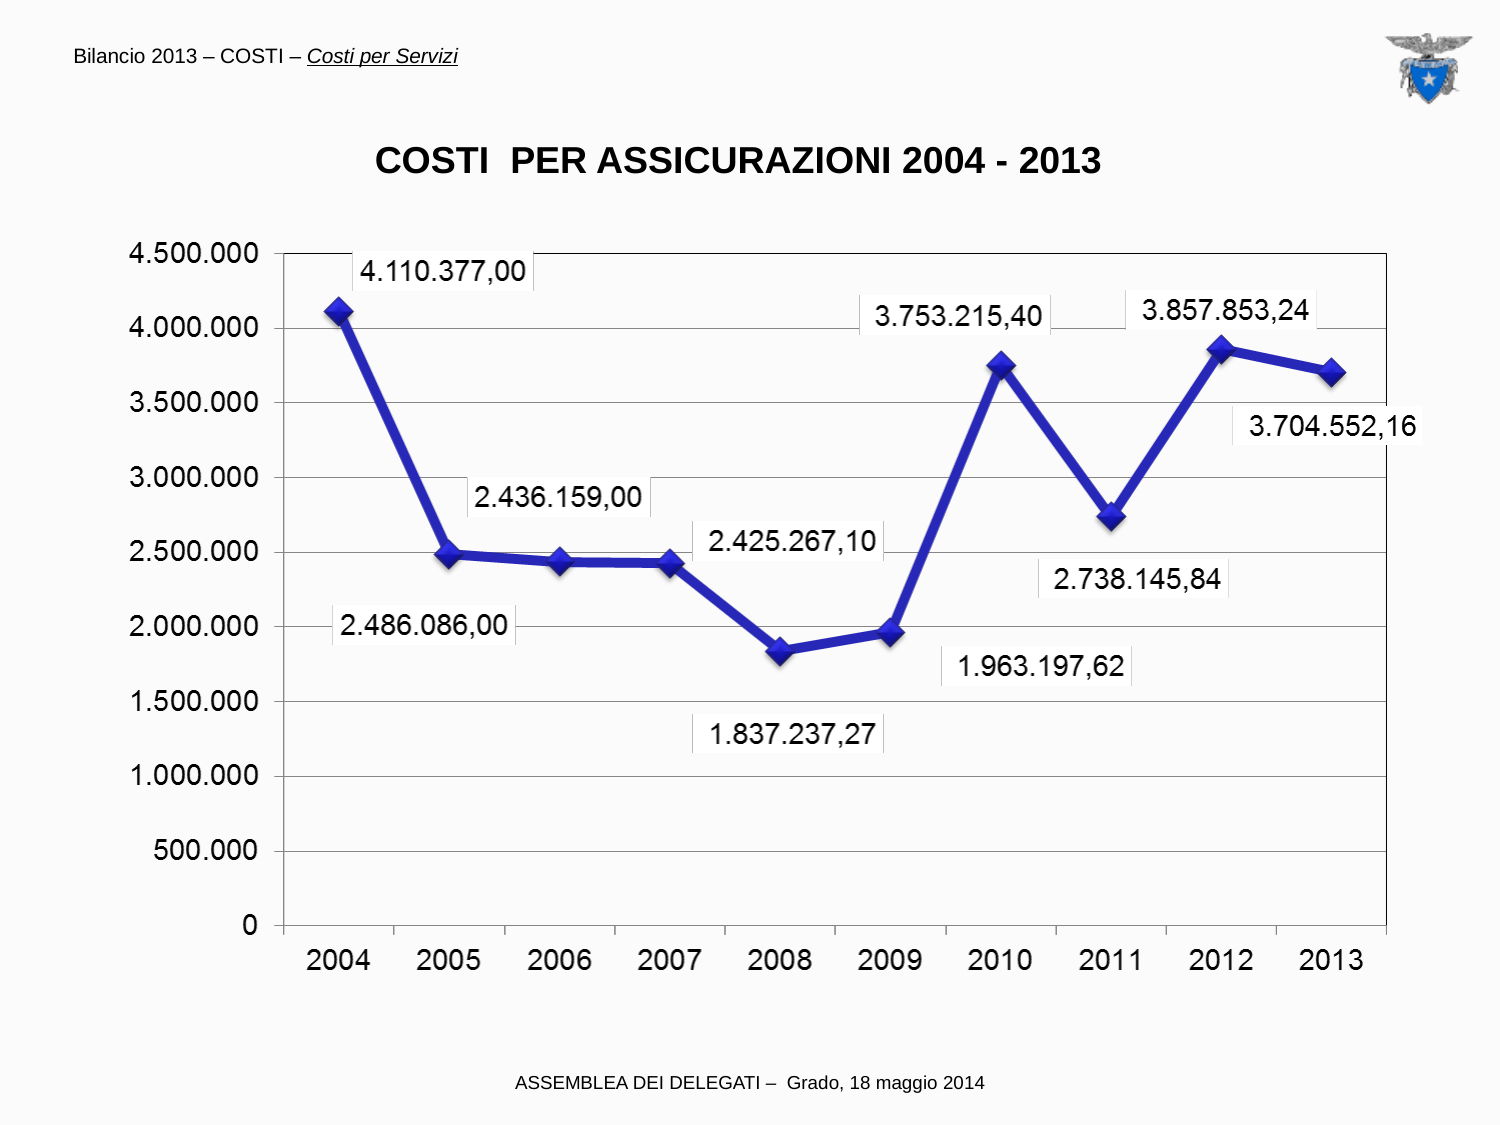

Bilancio 2013 – COSTI – Costi per Servizi
COSTI PER ASSICURAZIONI 2004 - 2013
ASSEMBLEA DEI DELEGATI – Grado, 18 maggio 2014